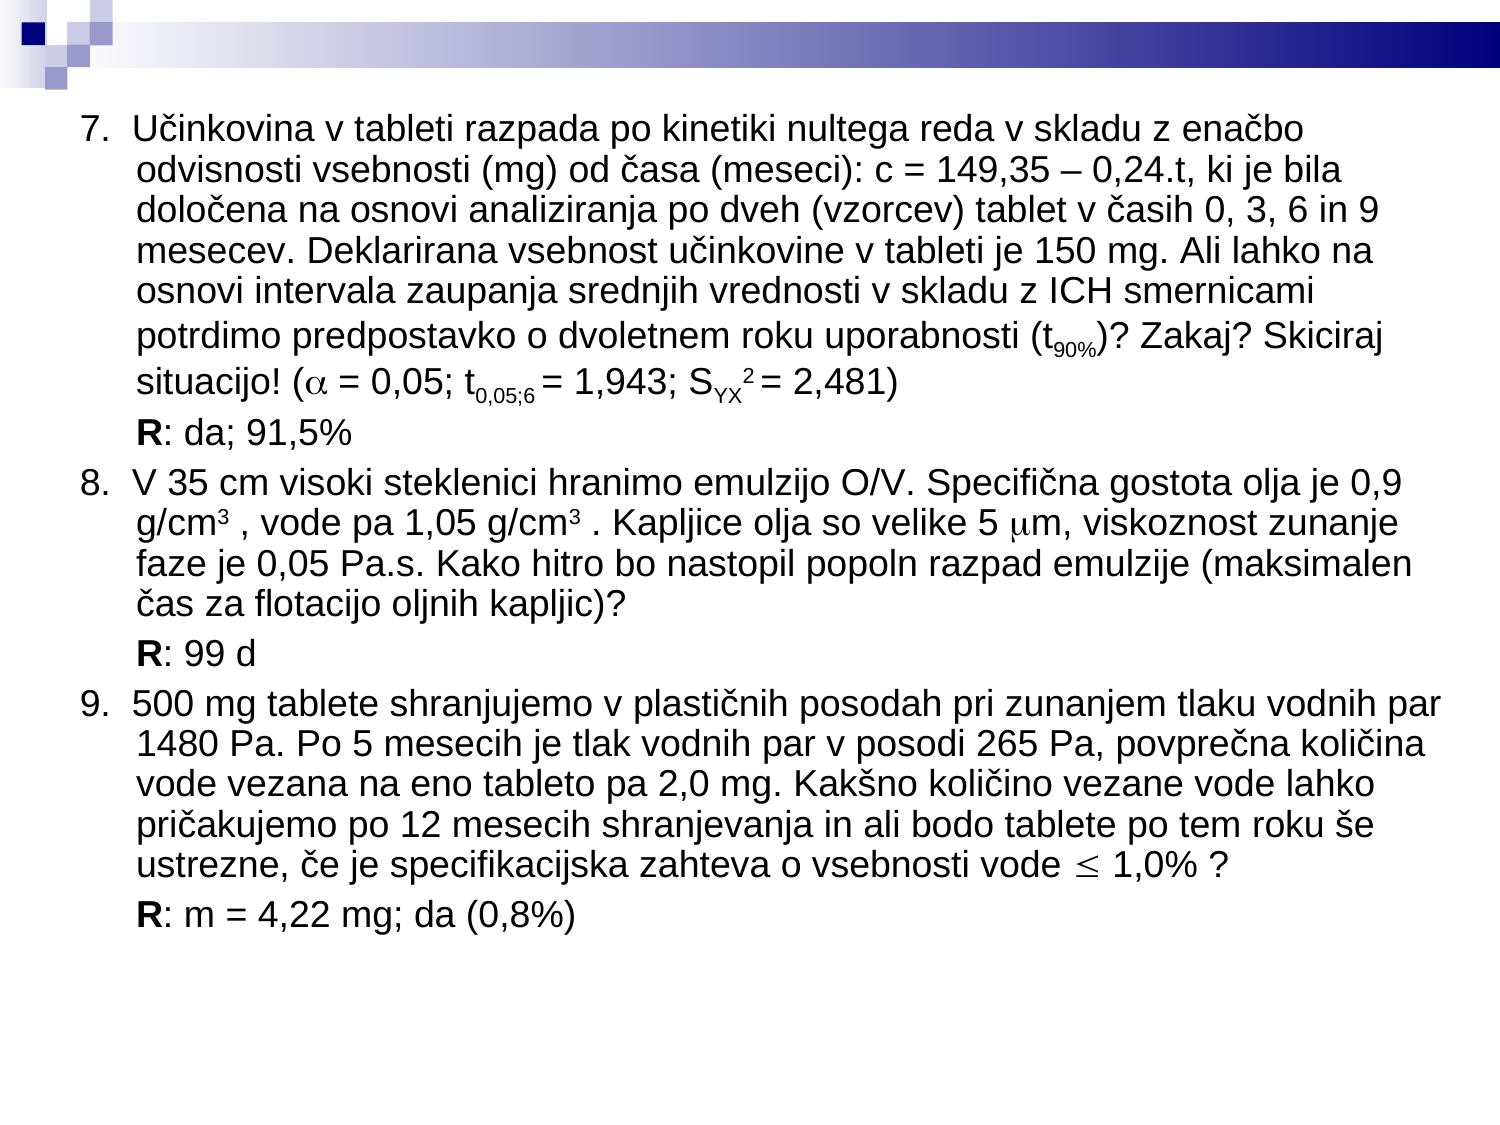

# 7. Učinkovina v tableti razpada po kinetiki nultega reda v skladu z enačbo odvisnosti vsebnosti (mg) od časa (meseci): c = 149,35 – 0,24.t, ki je bila določena na osnovi analiziranja po dveh (vzorcev) tablet v časih 0, 3, 6 in 9 mesecev. Deklarirana vsebnost učinkovine v tableti je 150 mg. Ali lahko na osnovi intervala zaupanja srednjih vrednosti v skladu z ICH smernicami potrdimo predpostavko o dvoletnem roku uporabnosti (t90%)? Zakaj? Skiciraj situacijo! ( = 0,05; t0,05;6 = 1,943; SYX2 = 2,481)
	R: da; 91,5%
8. V 35 cm visoki steklenici hranimo emulzijo O/V. Specifična gostota olja je 0,9 g/cm3 , vode pa 1,05 g/cm3 . Kapljice olja so velike 5 m, viskoznost zunanje faze je 0,05 Pa.s. Kako hitro bo nastopil popoln razpad emulzije (maksimalen čas za flotacijo oljnih kapljic)?
	R: 99 d
9. 500 mg tablete shranjujemo v plastičnih posodah pri zunanjem tlaku vodnih par 1480 Pa. Po 5 mesecih je tlak vodnih par v posodi 265 Pa, povprečna količina vode vezana na eno tableto pa 2,0 mg. Kakšno količino vezane vode lahko pričakujemo po 12 mesecih shranjevanja in ali bodo tablete po tem roku še ustrezne, če je specifikacijska zahteva o vsebnosti vode  1,0% ?
	R: m = 4,22 mg; da (0,8%)